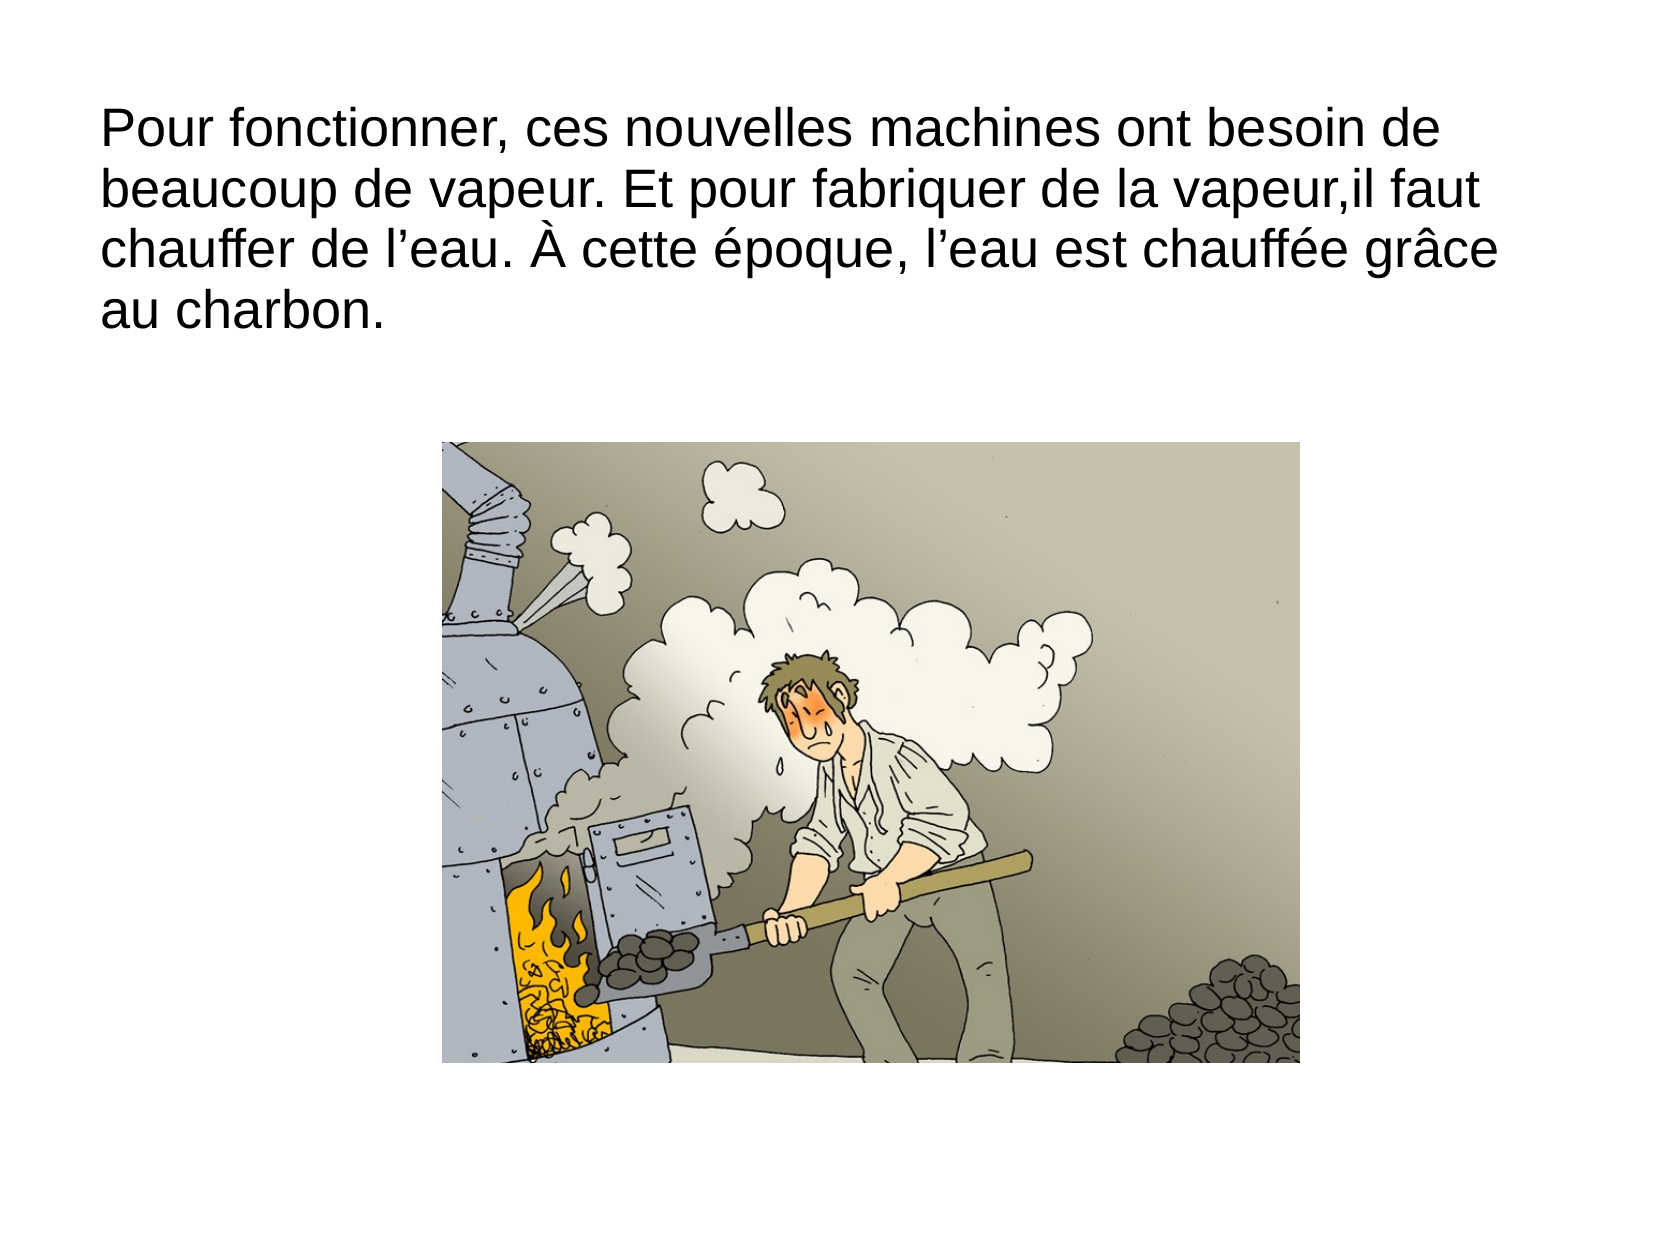

Pour fonctionner, ces nouvelles machines ont besoin de beaucoup de vapeur. Et pour fabriquer de la vapeur,il faut chauffer de l’eau. À cette époque, l’eau est chauffée grâce au charbon.